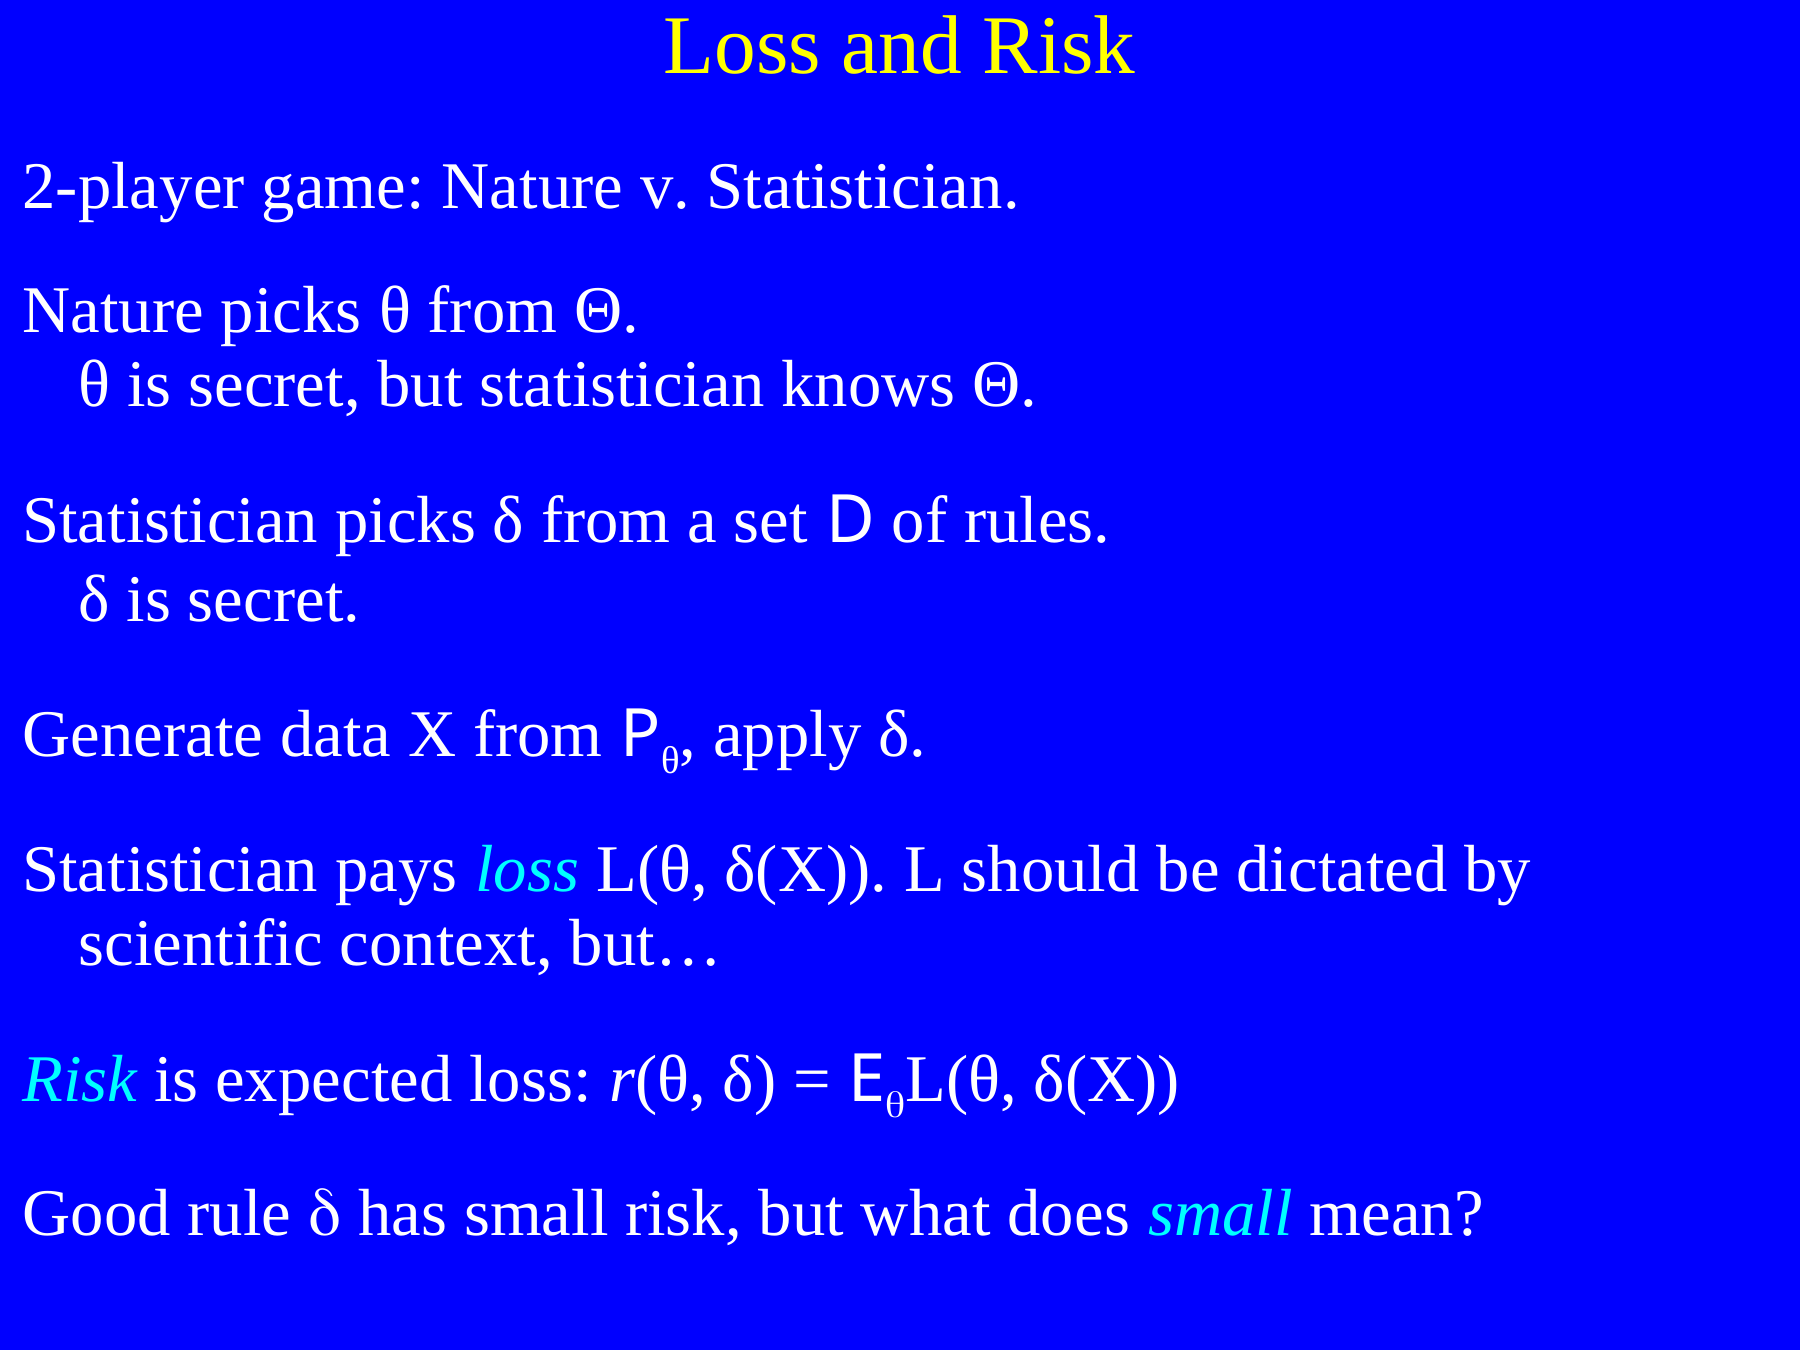

# Loss and Risk
2-player game: Nature v. Statistician.
Nature picks θ from Θ.
θ is secret, but statistician knows Θ.
Statistician picks δ from a set D of rules.
δ is secret.
Generate data X from Pθ, apply δ.
Statistician pays loss L(θ, δ(X)). L should be dictated by scientific context, but…
Risk is expected loss: r(θ, δ) = EL(θ, δ(X))
Good rule  has small risk, but what does small mean?